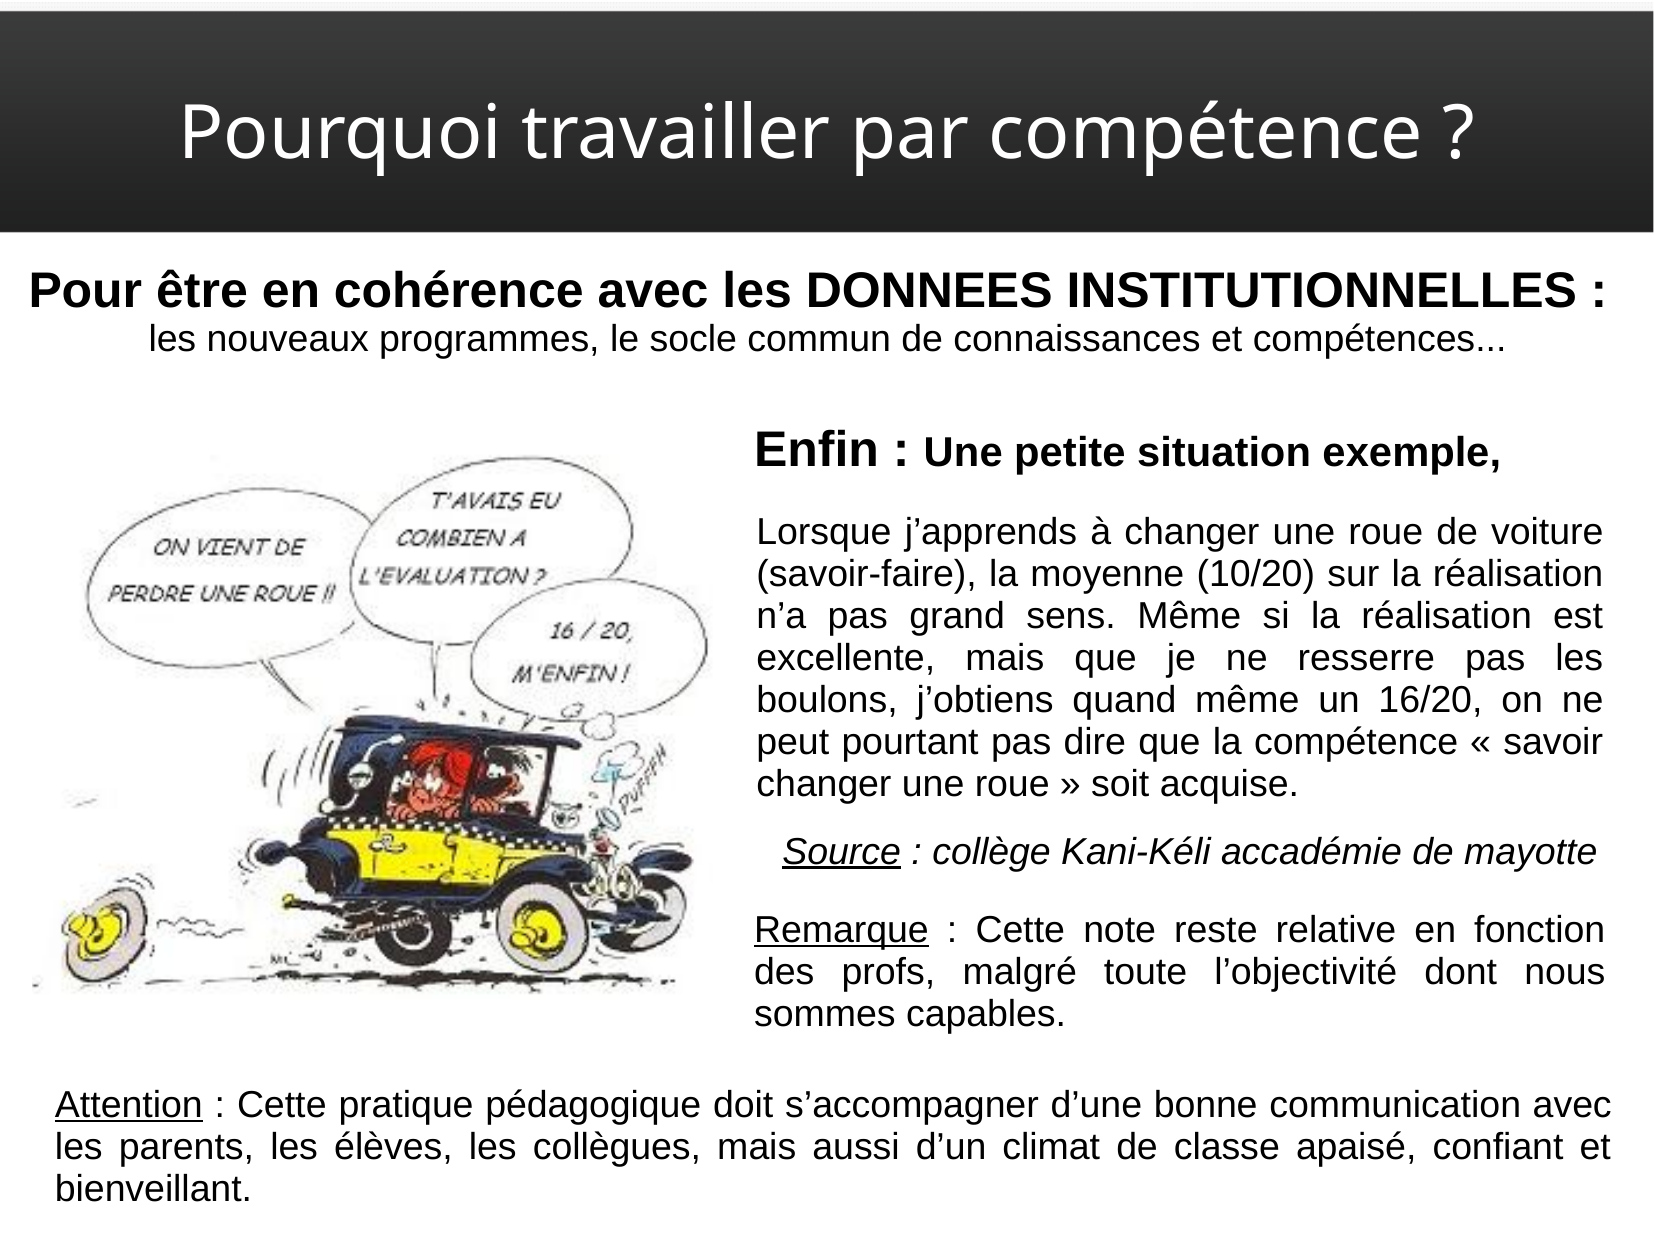

Pourquoi travailler par compétence ?
Pour être en cohérence avec les DONNEES INSTITUTIONNELLES :
les nouveaux programmes, le socle commun de connaissances et compétences...
Enfin : Une petite situation exemple,
Lorsque j’apprends à changer une roue de voiture (savoir-faire), la moyenne (10/20) sur la réalisation n’a pas grand sens. Même si la réalisation est excellente, mais que je ne resserre pas les boulons, j’obtiens quand même un 16/20, on ne peut pourtant pas dire que la compétence « savoir changer une roue » soit acquise.
Source : collège Kani-Kéli accadémie de mayotte
Remarque : Cette note reste relative en fonction des profs, malgré toute l’objectivité dont nous sommes capables.
Attention : Cette pratique pédagogique doit s’accompagner d’une bonne communication avec les parents, les élèves, les collègues, mais aussi d’un climat de classe apaisé, confiant et bienveillant.